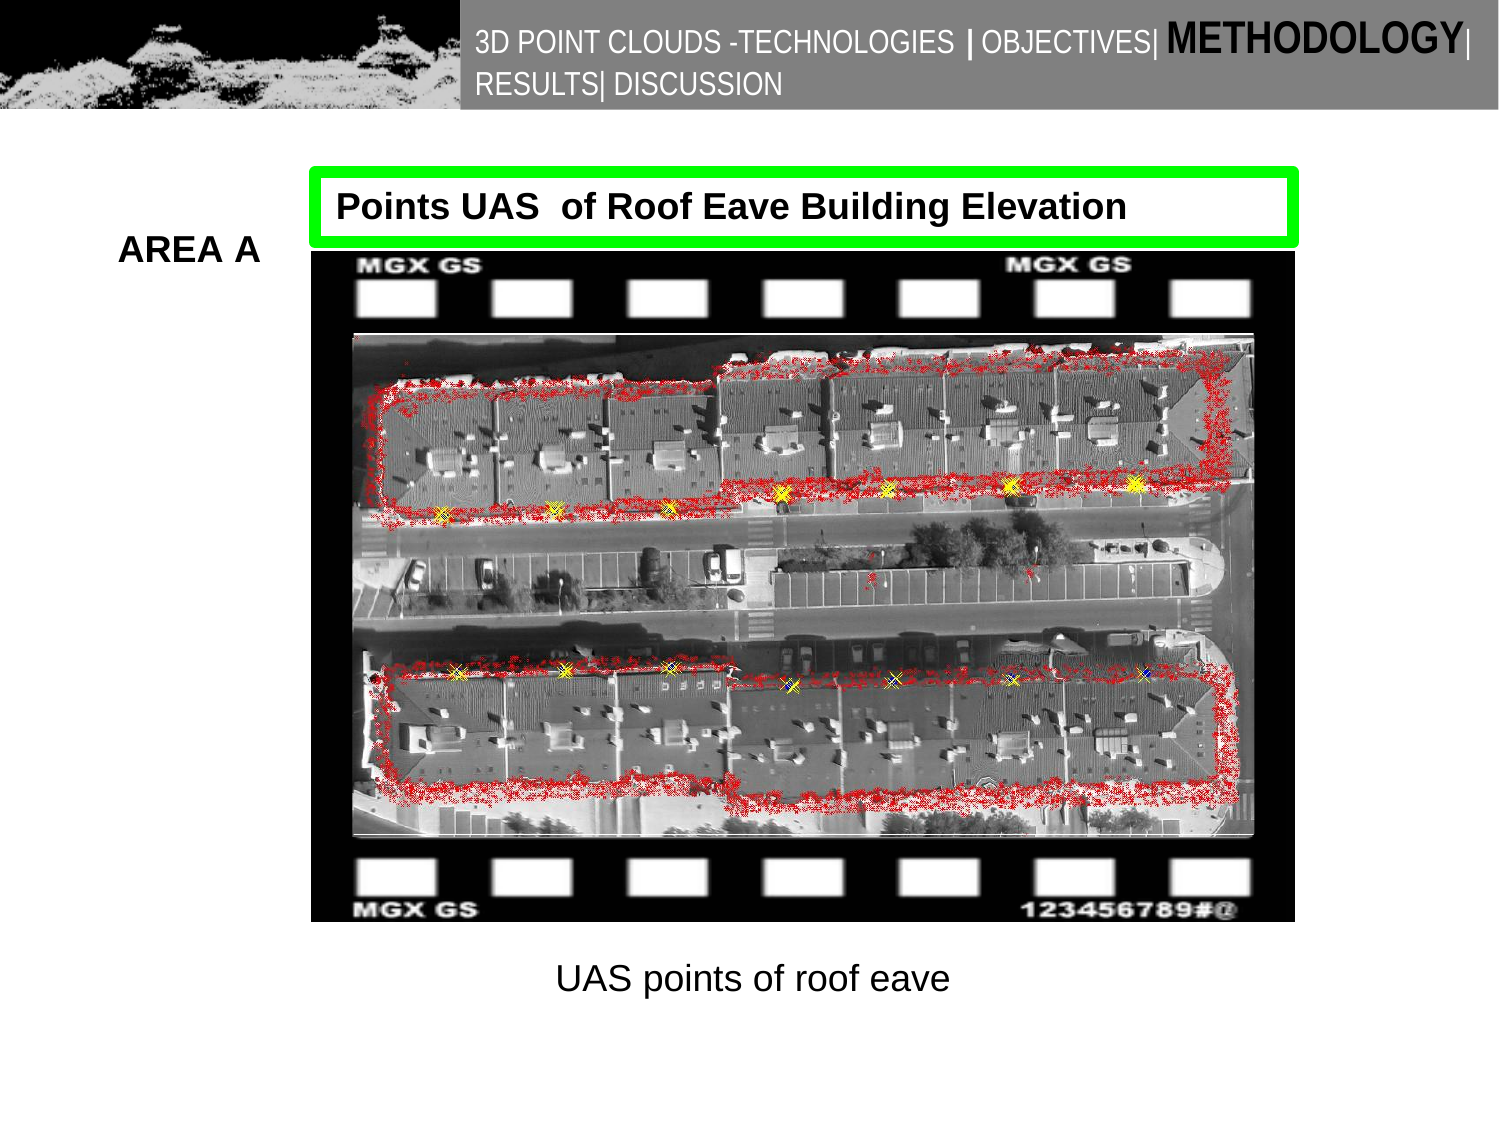

3D POINT CLOUDS -TECHNOLOGIES | OBJECTIVES| METHODOLOGY| RESULTS| DISCUSSION
Points UAS of Roof Eave Building Elevation
AREA A
UAS points of roof eave
3D Roof Eave Points
Function: v.outlier + v.lidar.edgedetection = object's edges